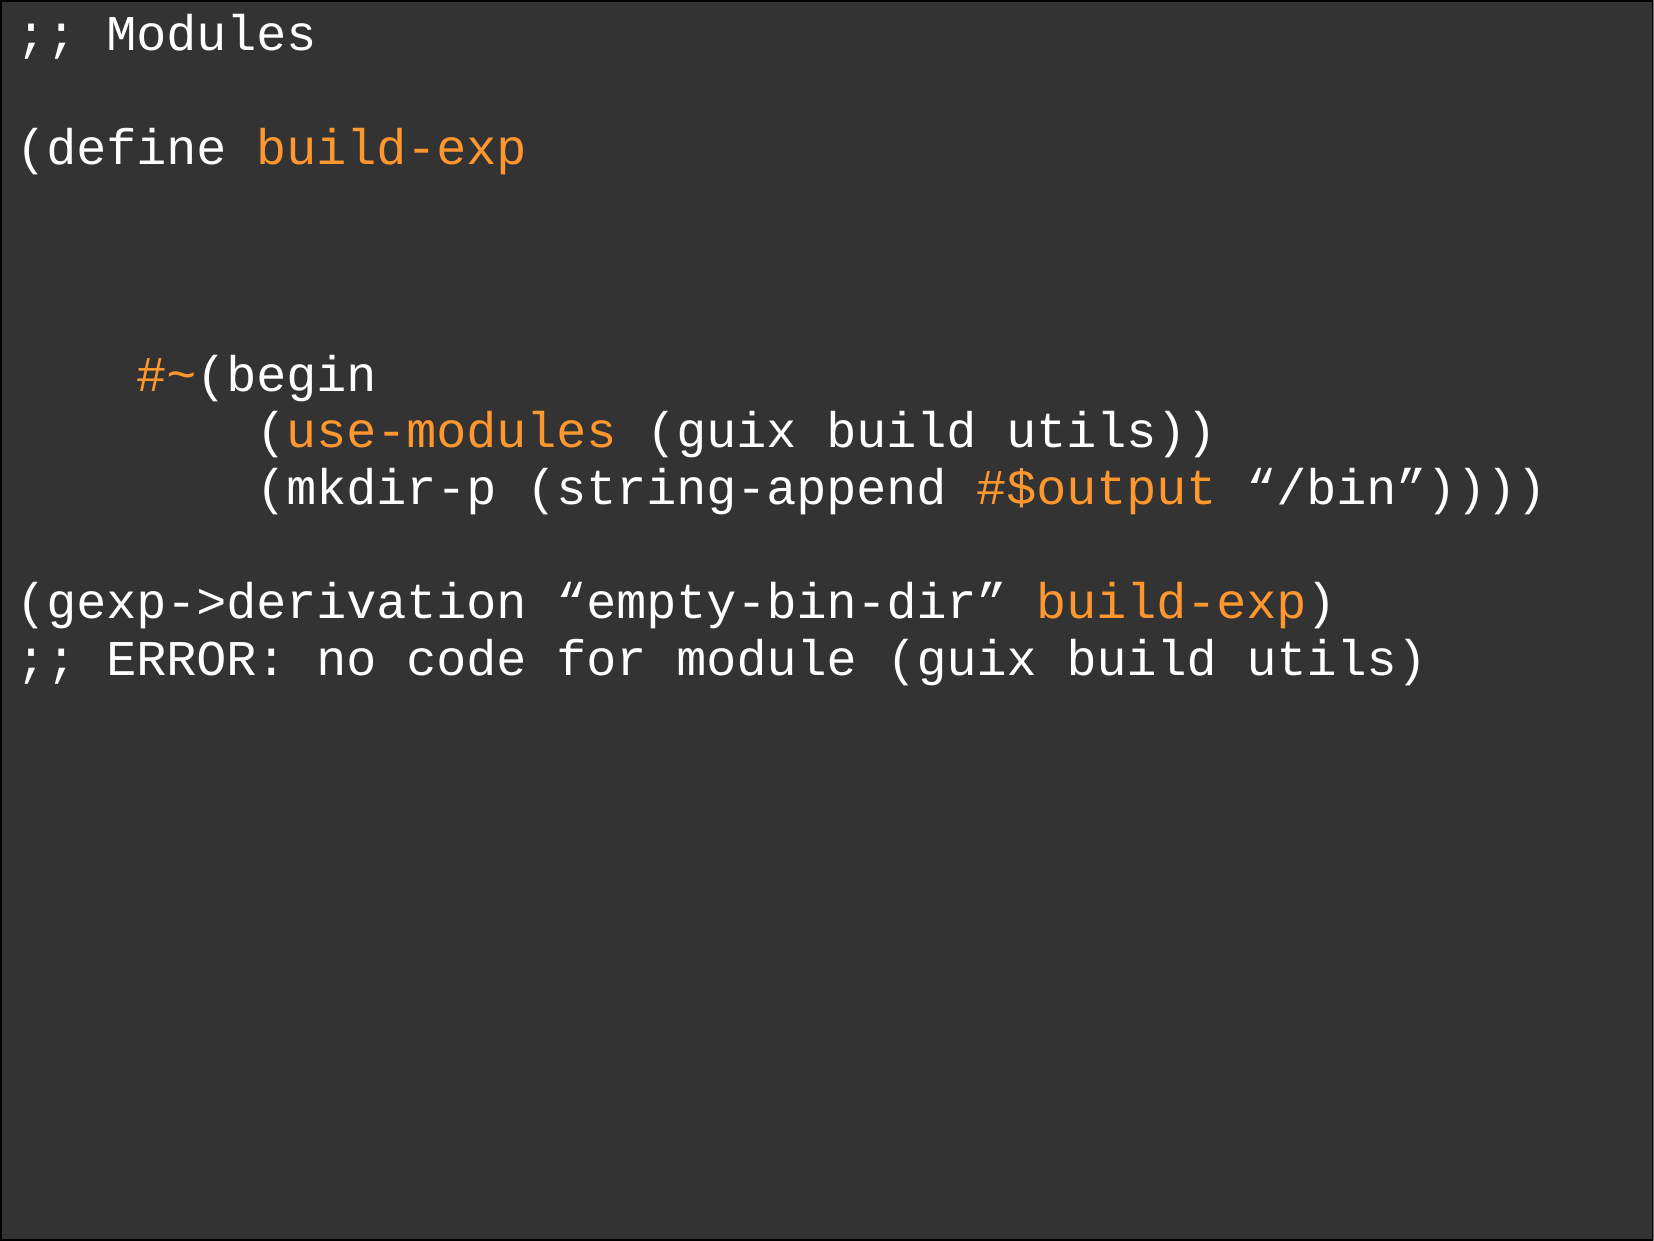

;; Modules
(define build-exp
 #~(begin
 (use-modules (guix build utils))
 (mkdir-p (string-append #$output “/bin”))))
(gexp->derivation “empty-bin-dir” build-exp)
;; ERROR: no code for module (guix build utils)
# G-Exps: Modules
16